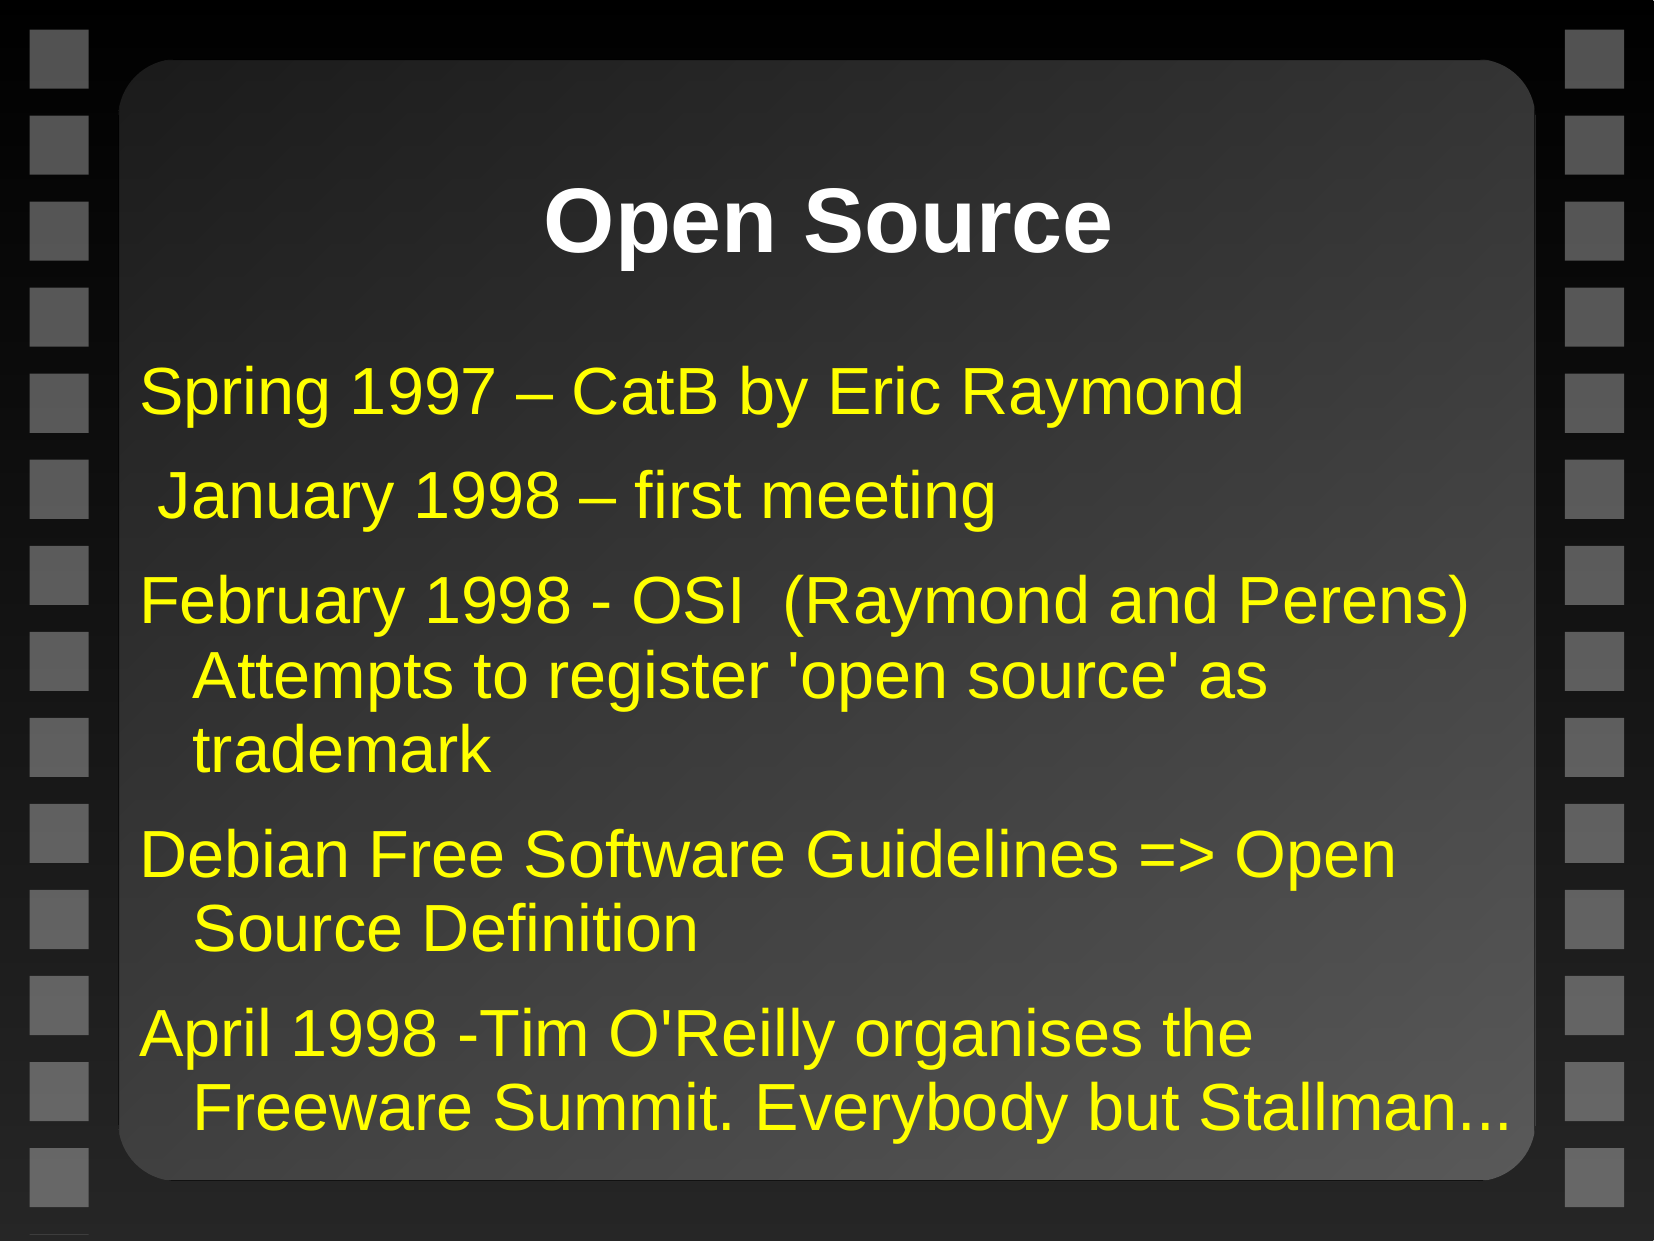

# Open Source
Spring 1997 – CatB by Eric Raymond
 January 1998 – first meeting
February 1998 - OSI (Raymond and Perens) Attempts to register 'open source' as trademark
Debian Free Software Guidelines => Open Source Definition
April 1998 -Tim O'Reilly organises the Freeware Summit. Everybody but Stallman...